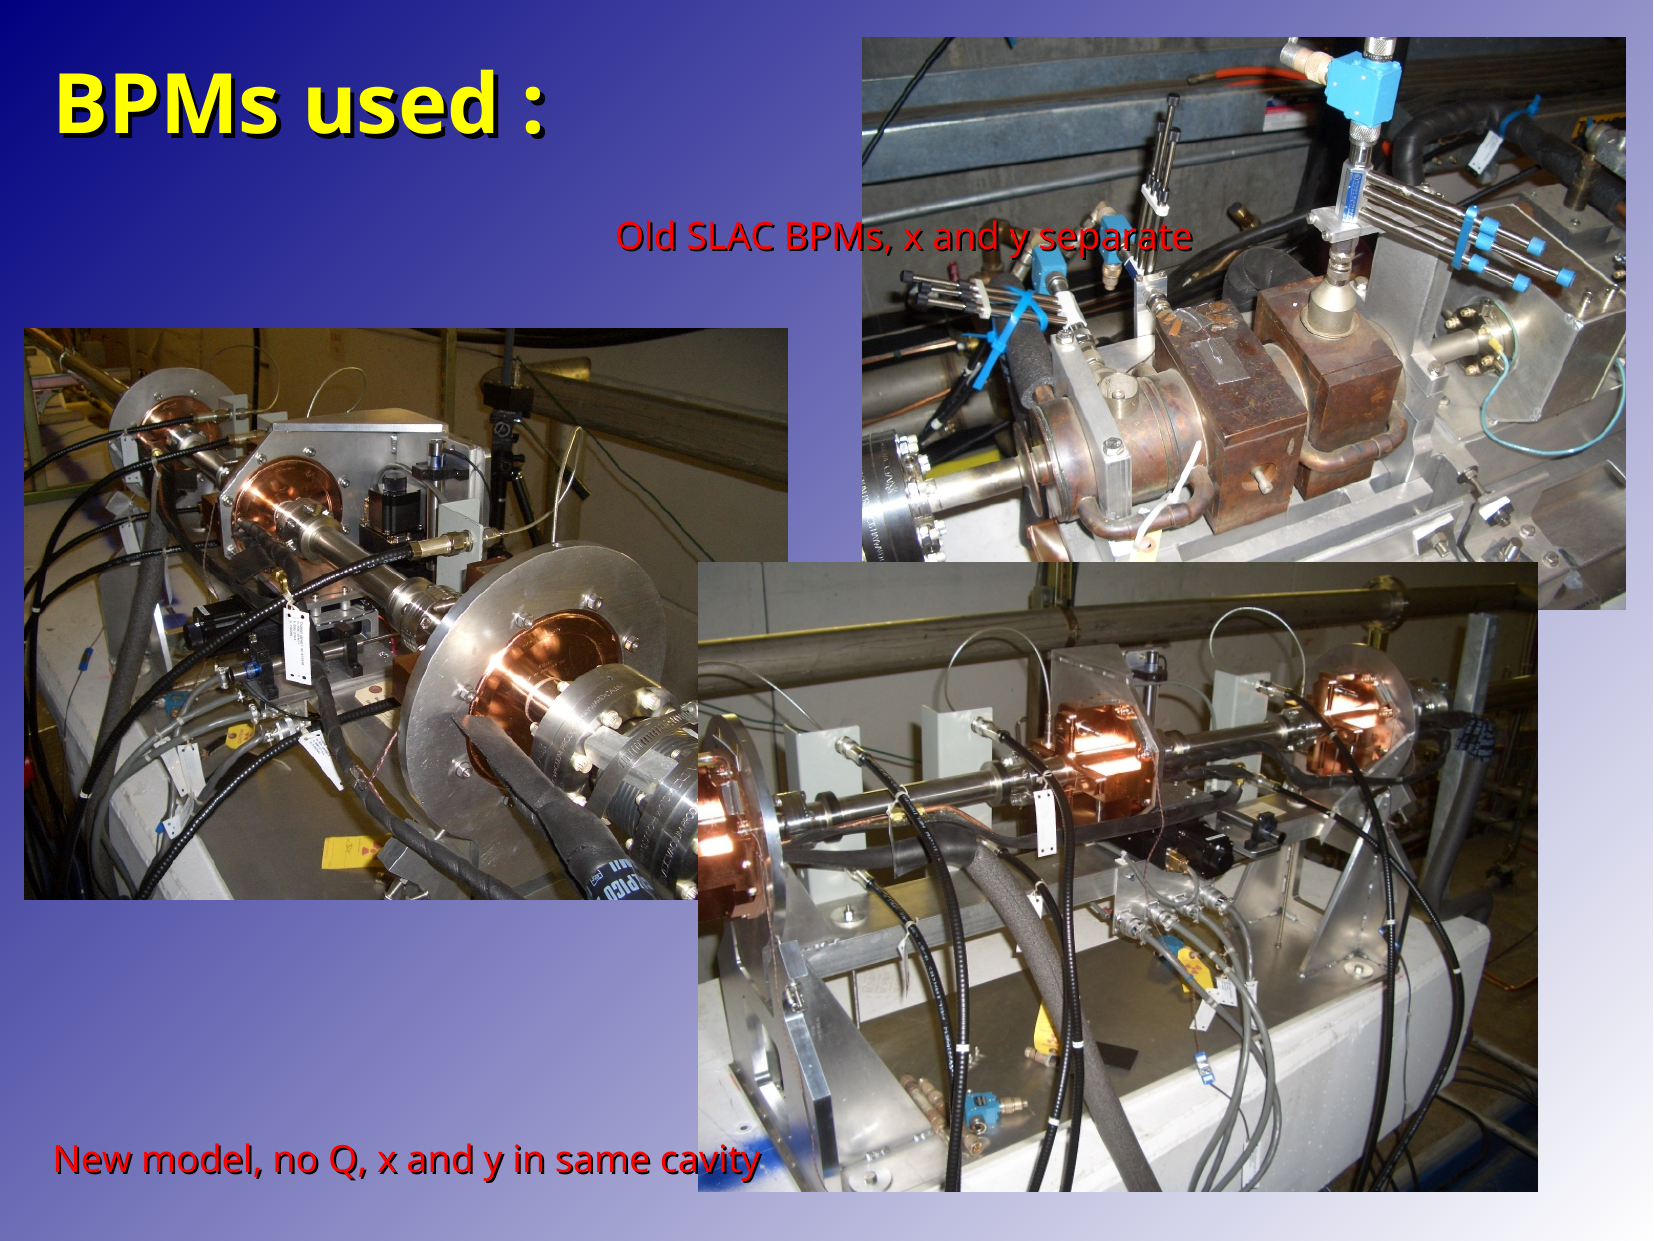

BPMs used :
Old SLAC BPMs, x and y separate
New model, no Q, x and y in same cavity